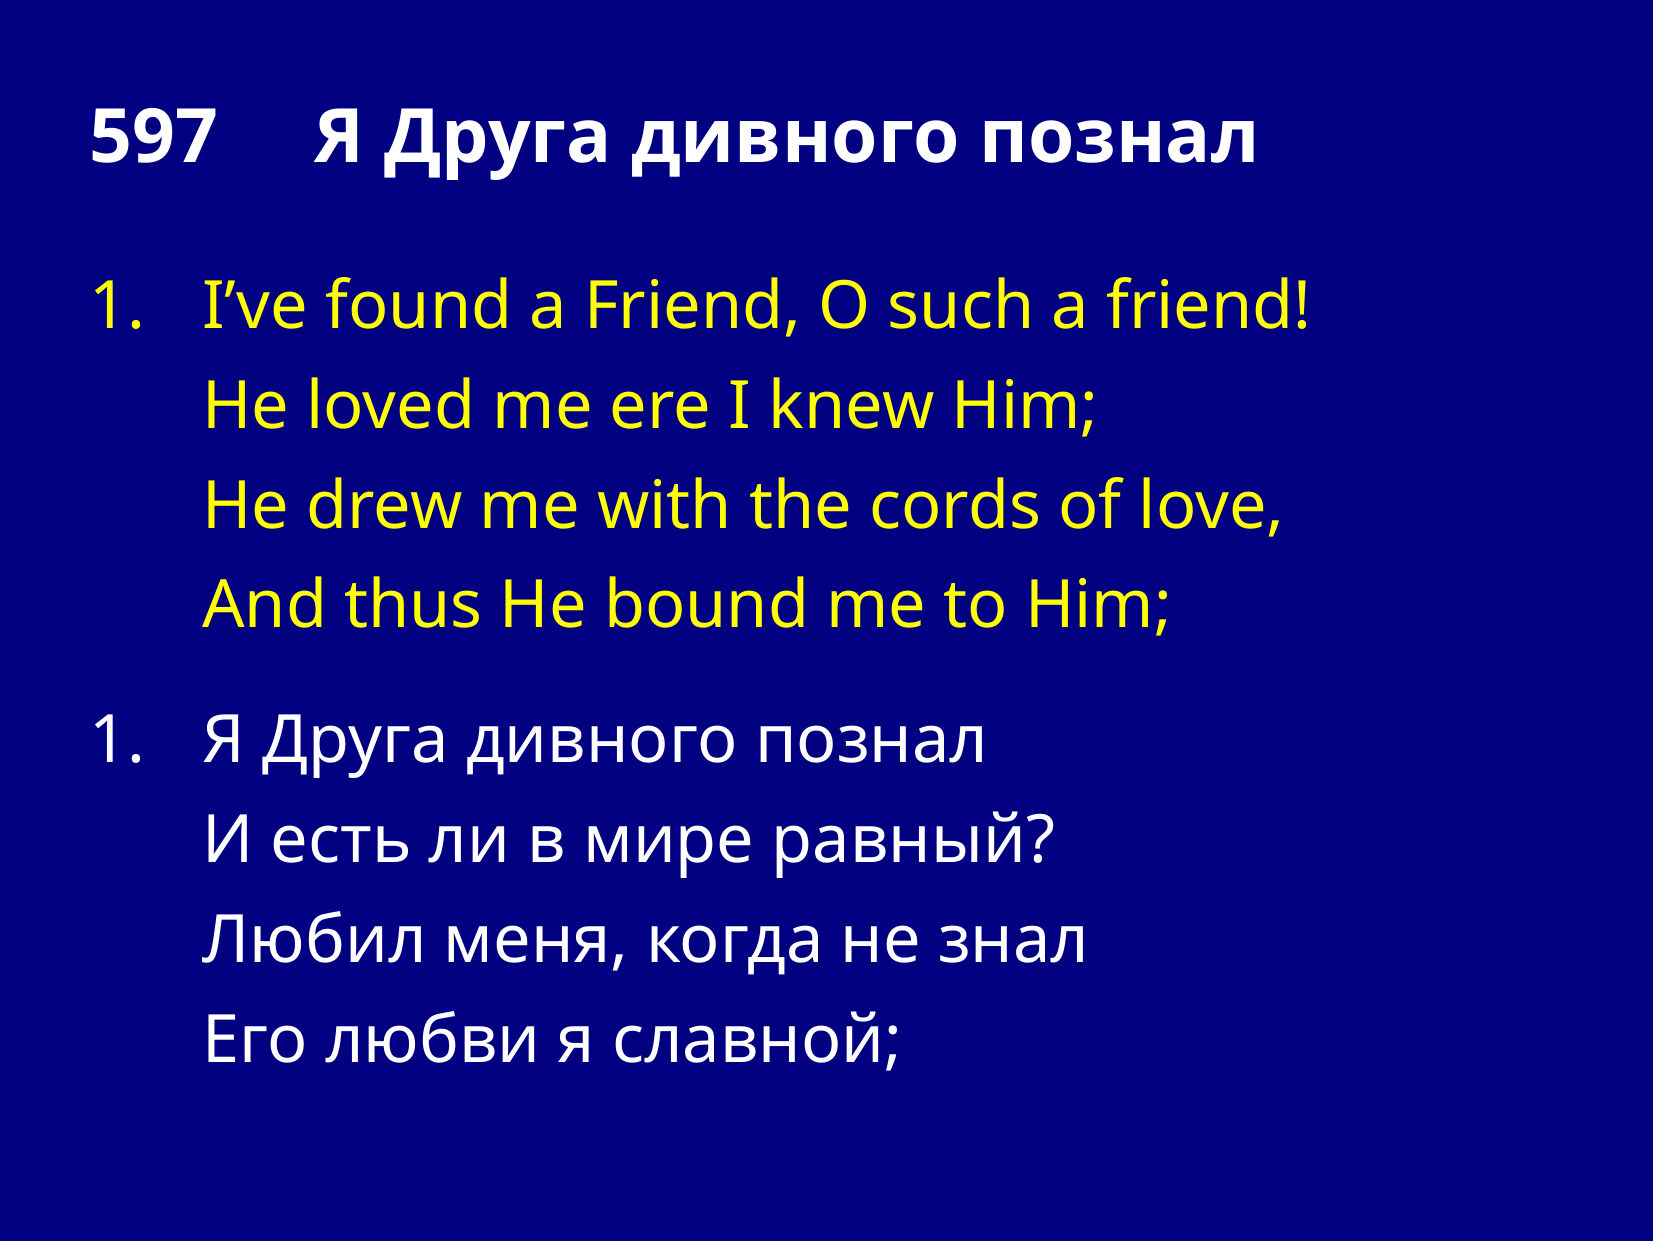

597	Я Друга дивного познал
1.	I’ve found a Friend, O such a friend!
	He loved me ere I knew Him;
	He drew me with the cords of love,
	And thus He bound me to Him;
1.	Я Друга дивного познал
	И есть ли в мире равный?
	Любил меня, когда не знал
	Его любви я славной;